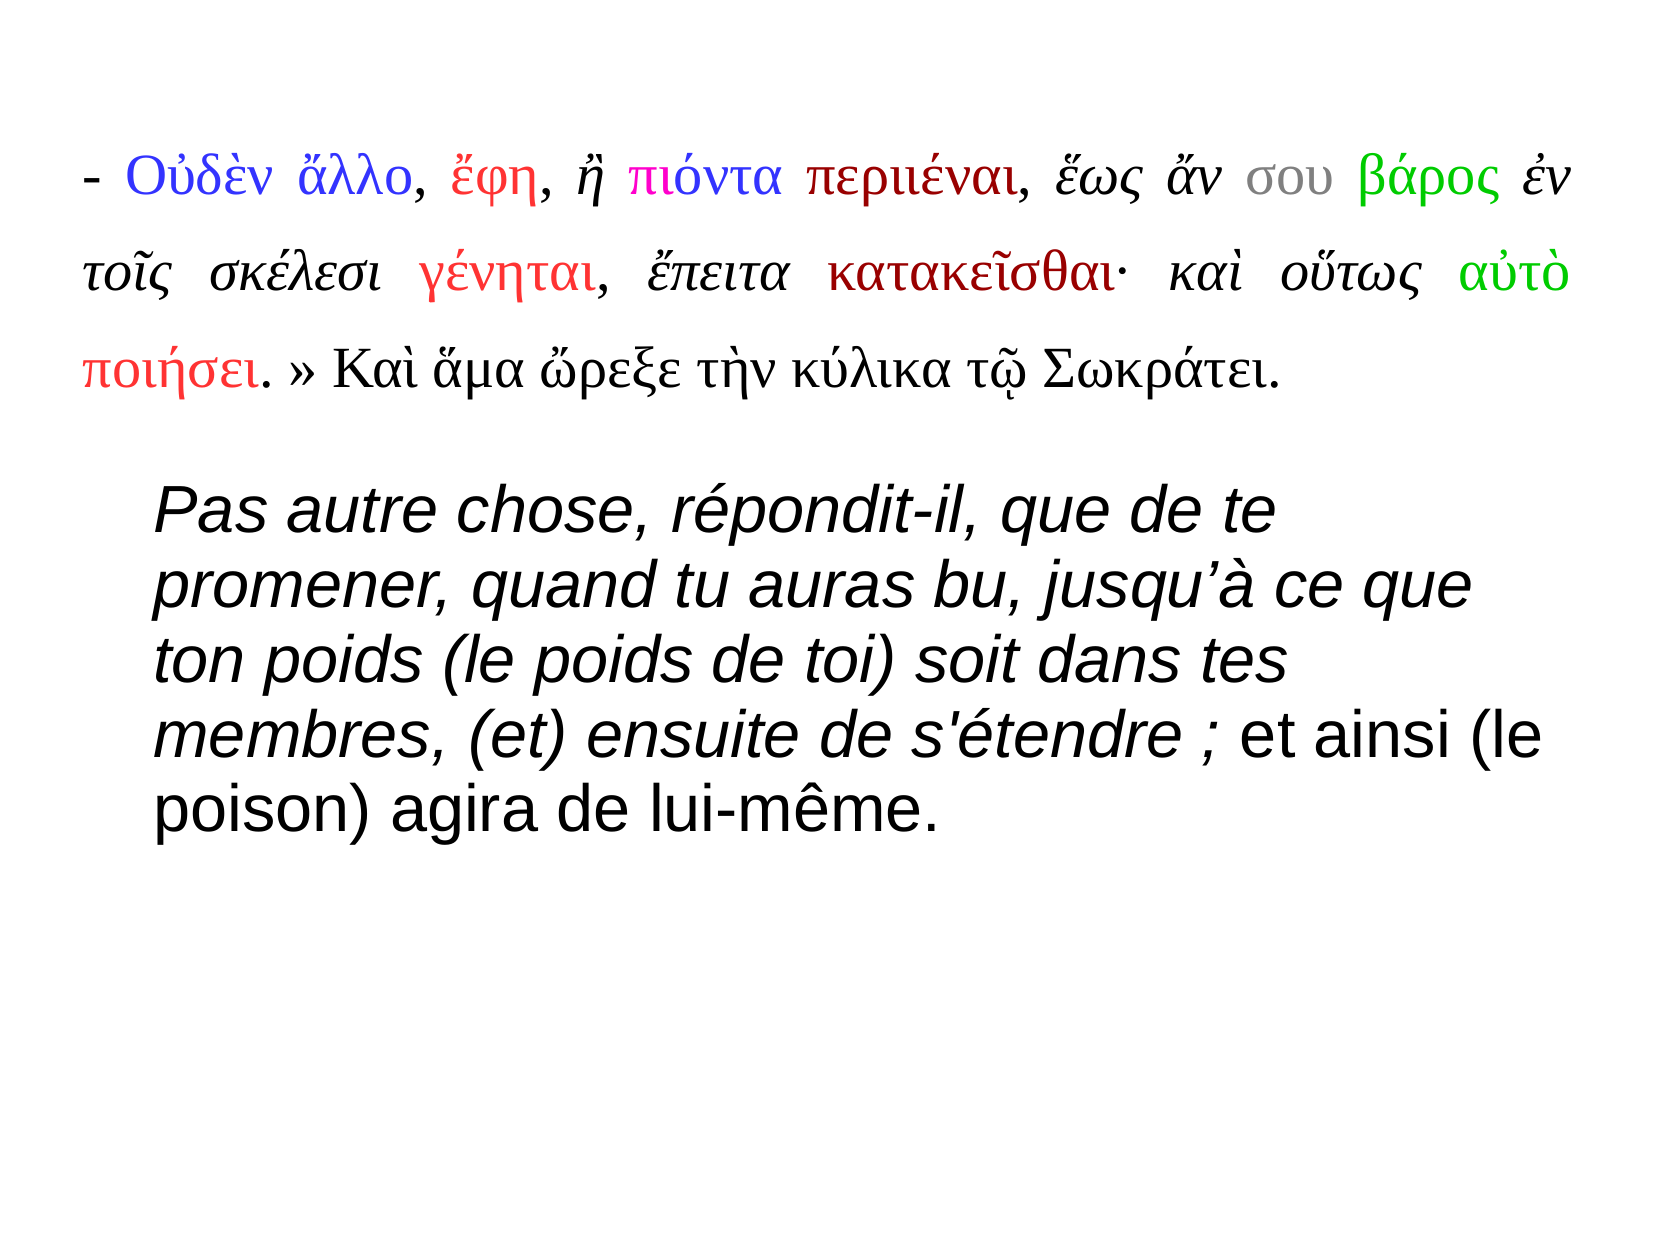

# - Οὐδὲν ἄλλο, ἔφη, ἢ πιόντα περιιέναι, ἕως ἄν σου βάρος ἐν τοῖς σκέλεσι γένηται, ἔπειτα κατακεῖσθαι· καὶ οὕτως αὐτὸ ποιήσει. » Καὶ ἅμα ὤρεξε τὴν κύλικα τῷ Σωκράτει.
Pas autre chose, répondit-il, que de te promener, quand tu auras bu, jusqu’à ce que ton poids (le poids de toi) soit dans tes membres, (et) ensuite de s'étendre ; et ainsi (le poison) agira de lui-même.